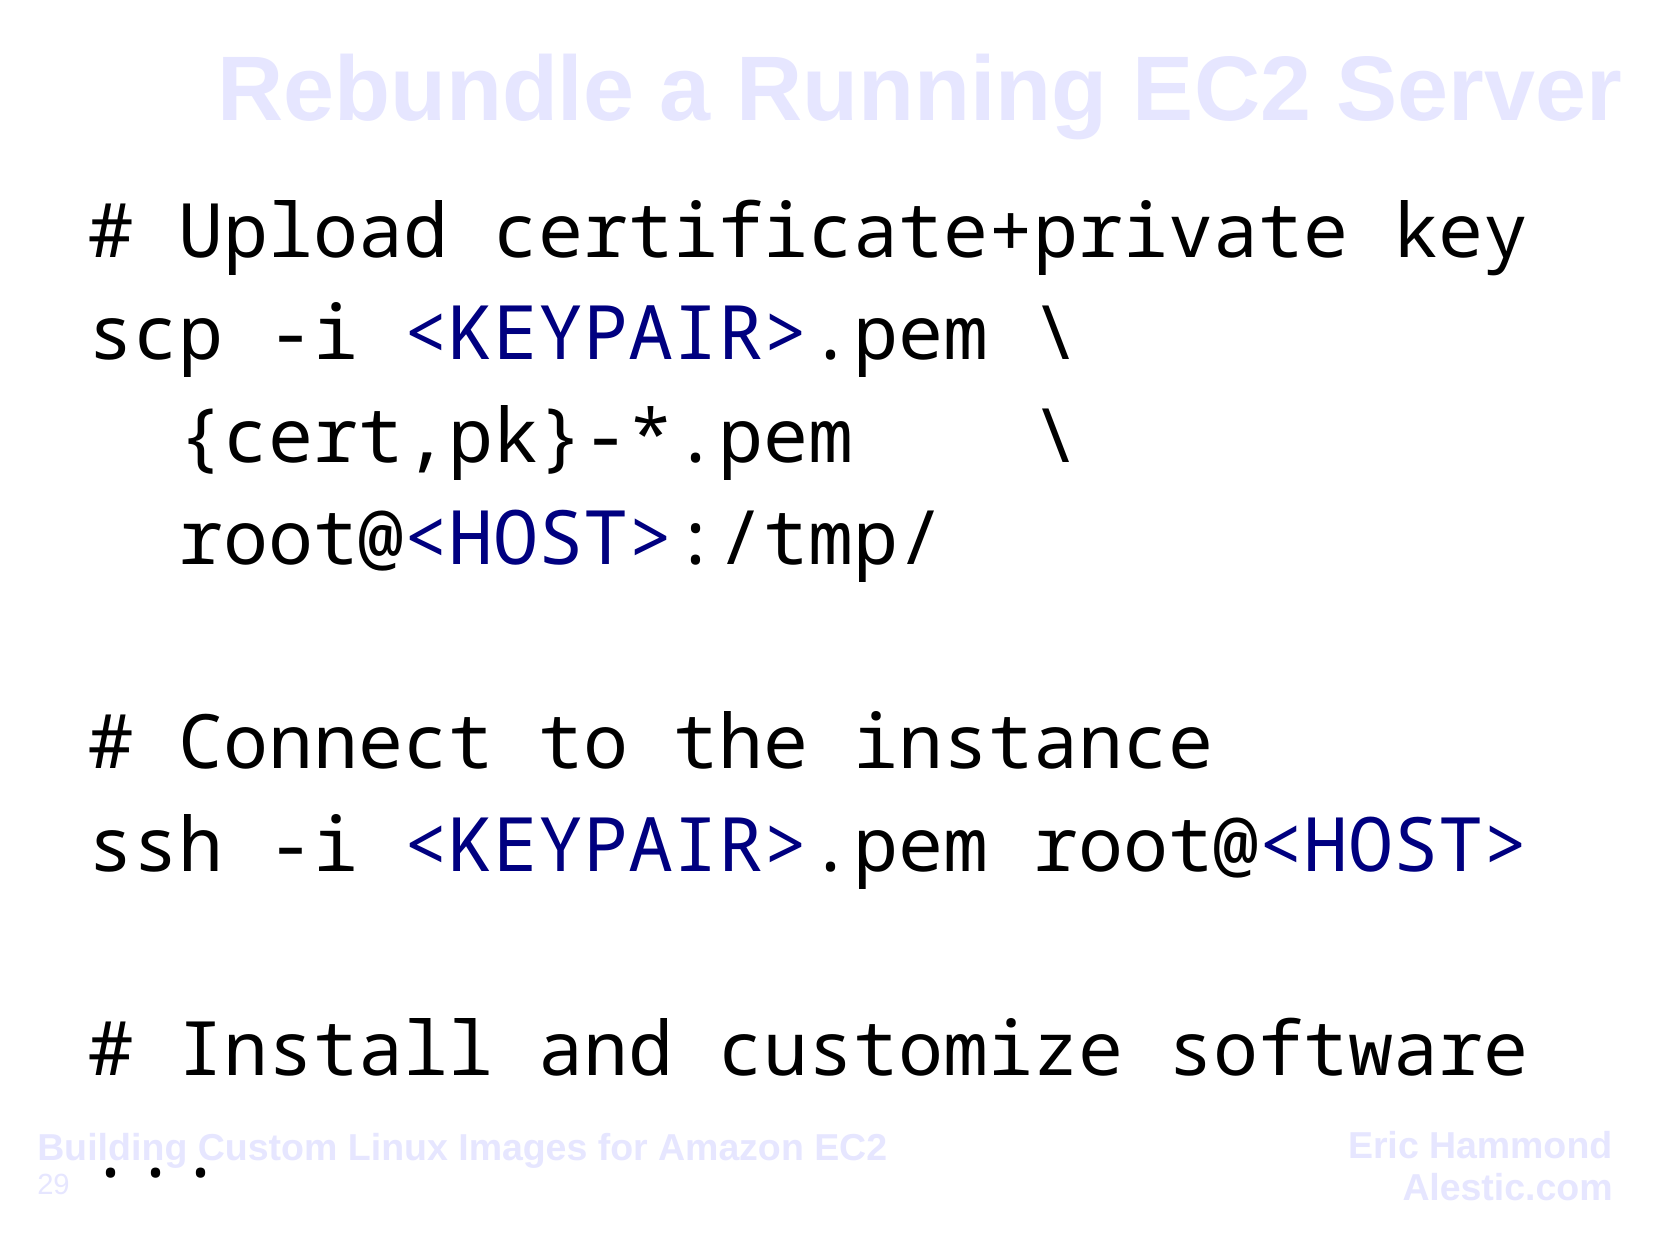

# Rebundle a Running EC2 Server
# Upload certificate+private key
scp -i <KEYPAIR>.pem \
 {cert,pk}-*.pem \
 root@<HOST>:/tmp/
# Connect to the instance
ssh -i <KEYPAIR>.pem root@<HOST>
# Install and customize software
...
29
Eric Hammond
Alestic.com